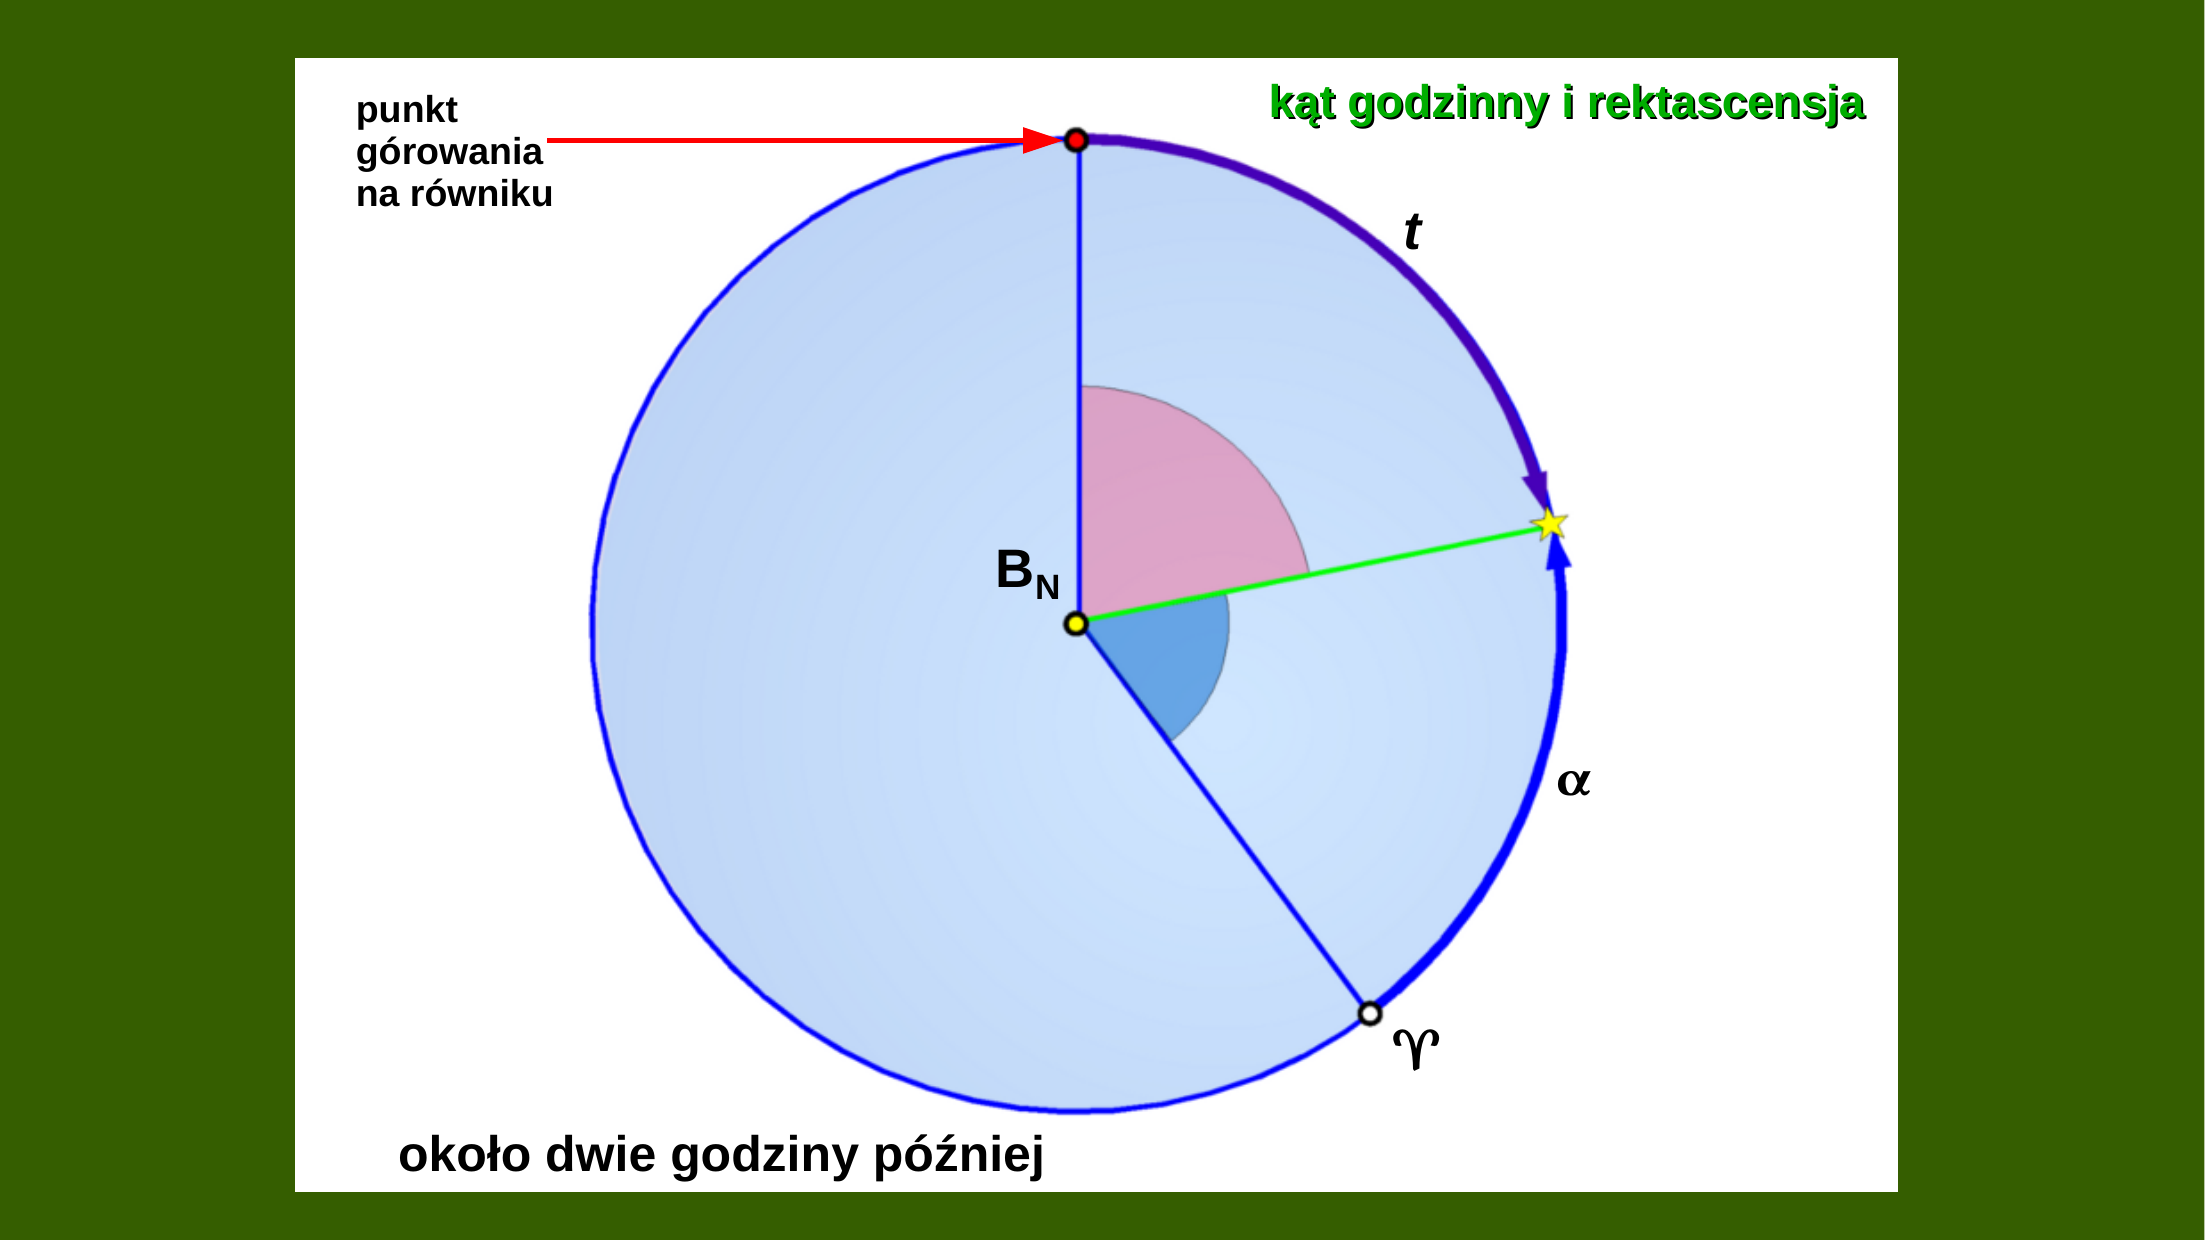

kąt godzinny i rektascensja
punkt
górowania
na równiku
t
BN
α
♈
około dwie godziny później